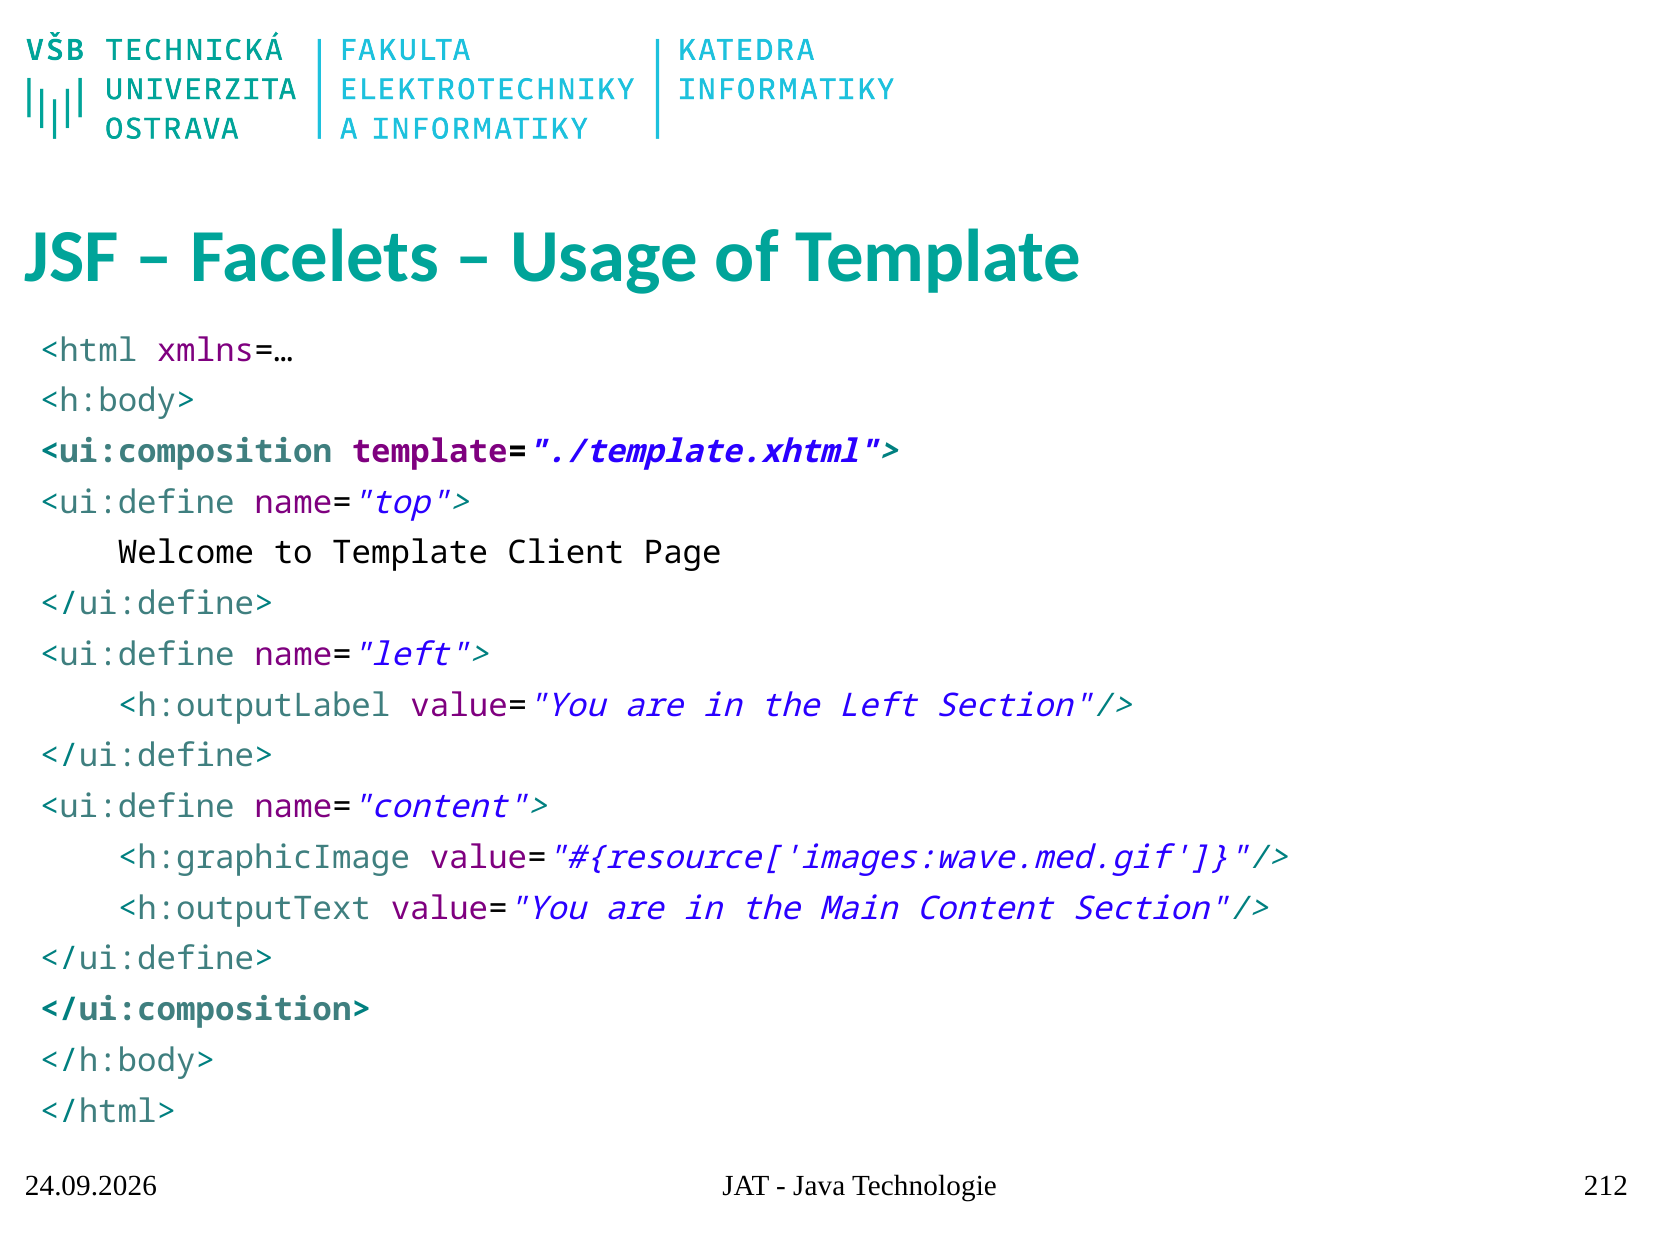

JSF – Facelets – Usage of Template
# <html xmlns=…
<h:body>
<ui:composition template="./template.xhtml">
<ui:define name="top">
 Welcome to Template Client Page
</ui:define>
<ui:define name="left">
 <h:outputLabel value="You are in the Left Section"/>
</ui:define>
<ui:define name="content">
 <h:graphicImage value="#{resource['images:wave.med.gif']}"/>
 <h:outputText value="You are in the Main Content Section"/>
</ui:define>
</ui:composition>
</h:body>
</html>
JAT - Java Technologie
212